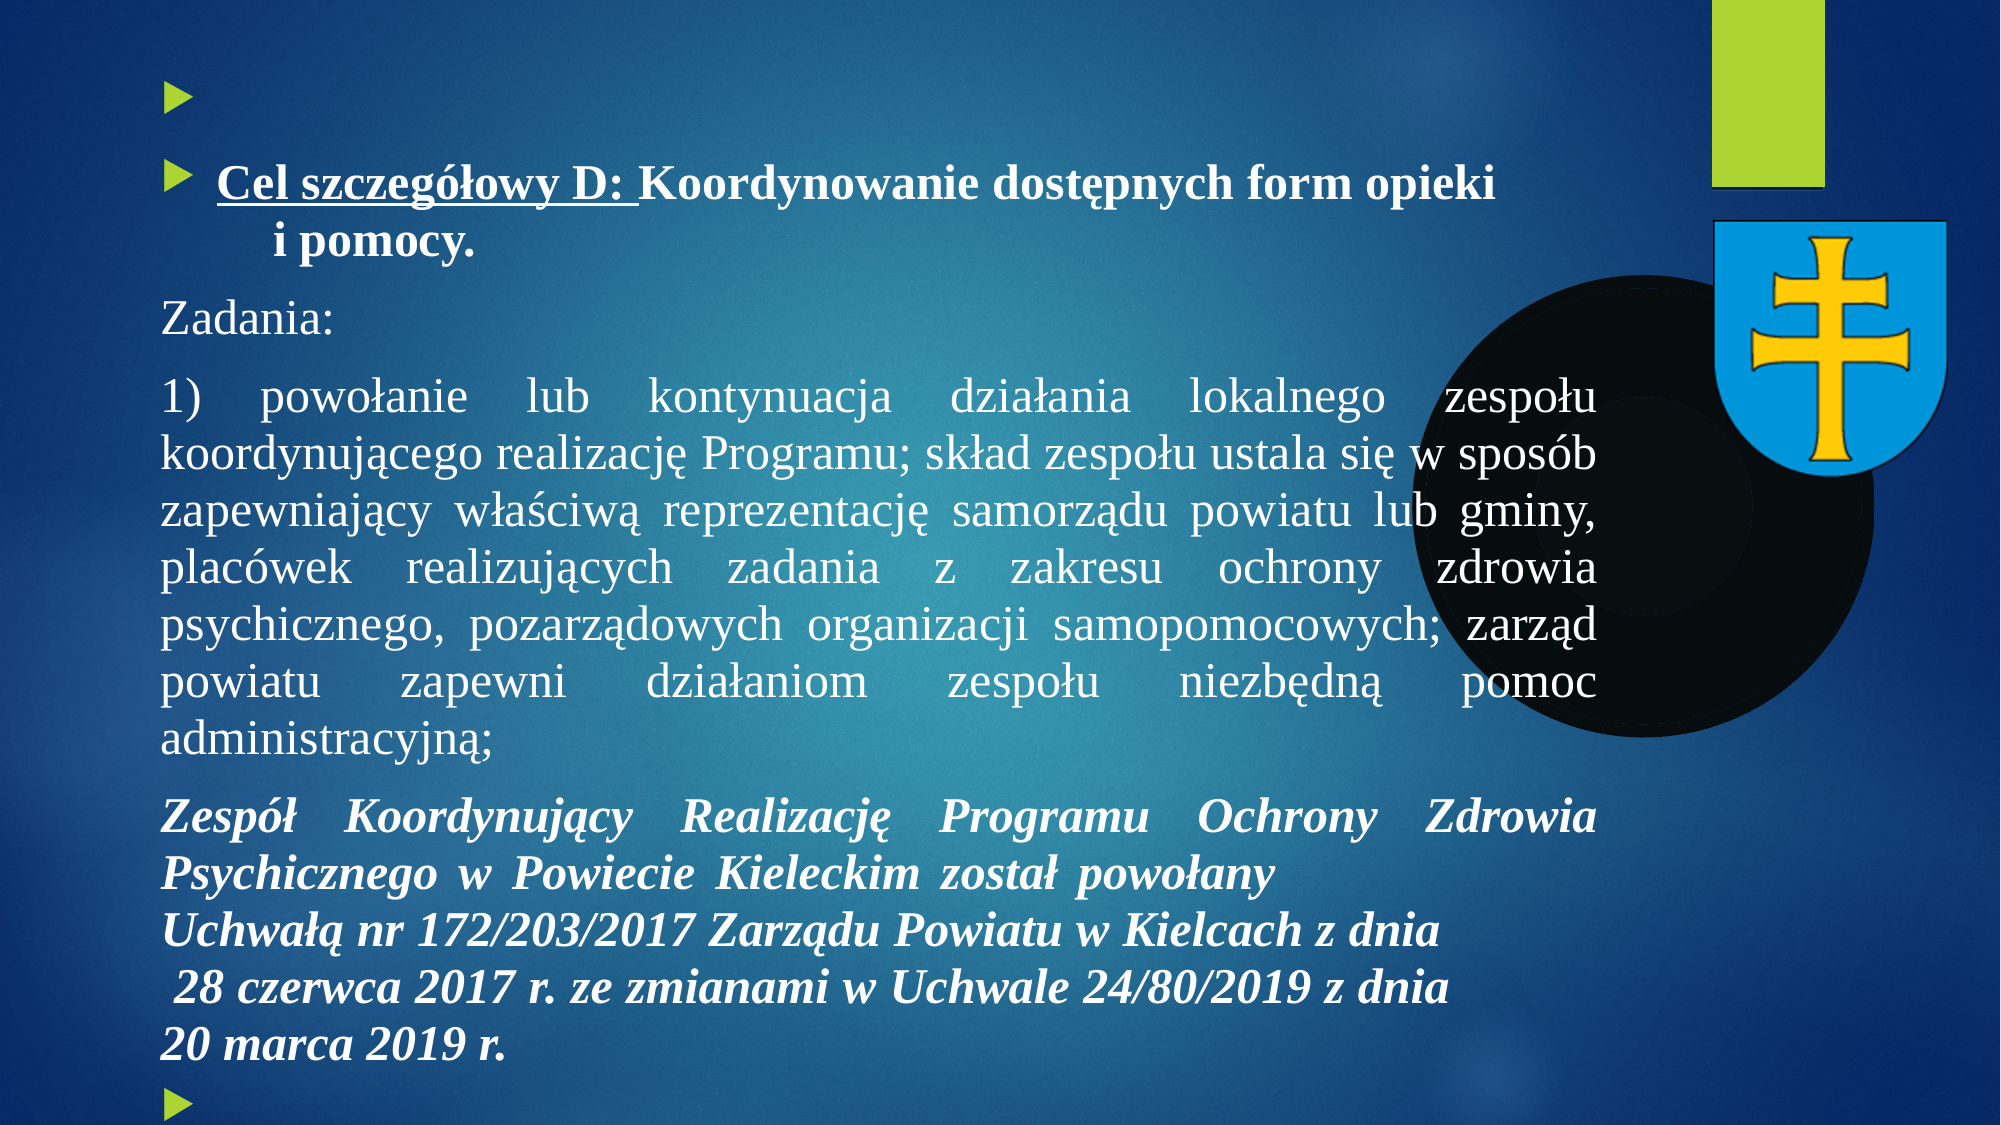

# Cel szczegółowy D: Koordynowanie dostępnych form opieki i pomocy.
Zadania:
1) powołanie lub kontynuacja działania lokalnego zespołu koordynującego realizację Programu; skład zespołu ustala się w sposób zapewniający właściwą reprezentację samorządu powiatu lub gminy, placówek realizujących zadania z zakresu ochrony zdrowia psychicznego, pozarządowych organizacji samopomocowych; zarząd powiatu zapewni działaniom zespołu niezbędną pomoc administracyjną;
Zespół Koordynujący Realizację Programu Ochrony Zdrowia Psychicznego w Powiecie Kieleckim został powołany Uchwałą nr 172/203/2017 Zarządu Powiatu w Kielcach z dnia 28 czerwca 2017 r. ze zmianami w Uchwale 24/80/2019 z dnia 20 marca 2019 r.